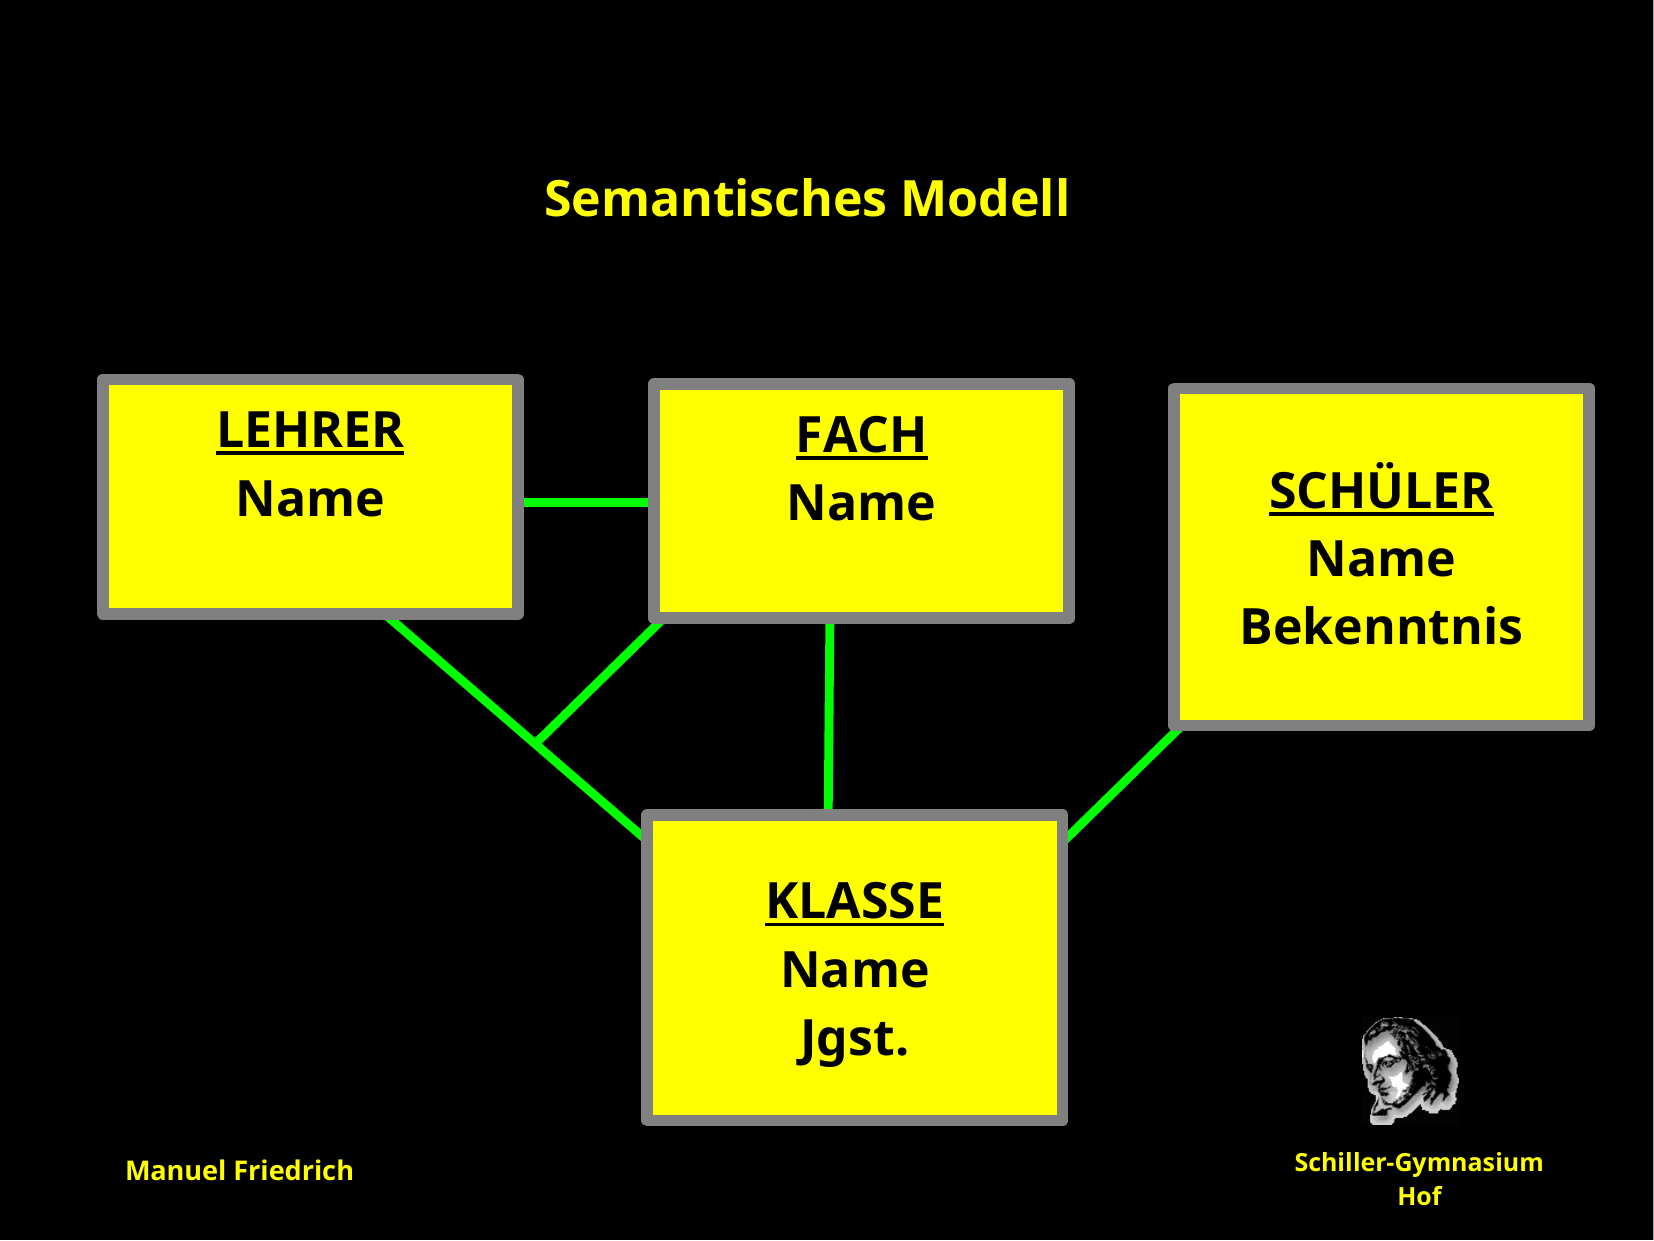

Semantisches Modell
LEHRER
Name
FACH
Name
SCHÜLER
Name
Bekenntnis
KLASSE
Name
Jgst.
Schiller-Gymnasium
Hof
Manuel Friedrich